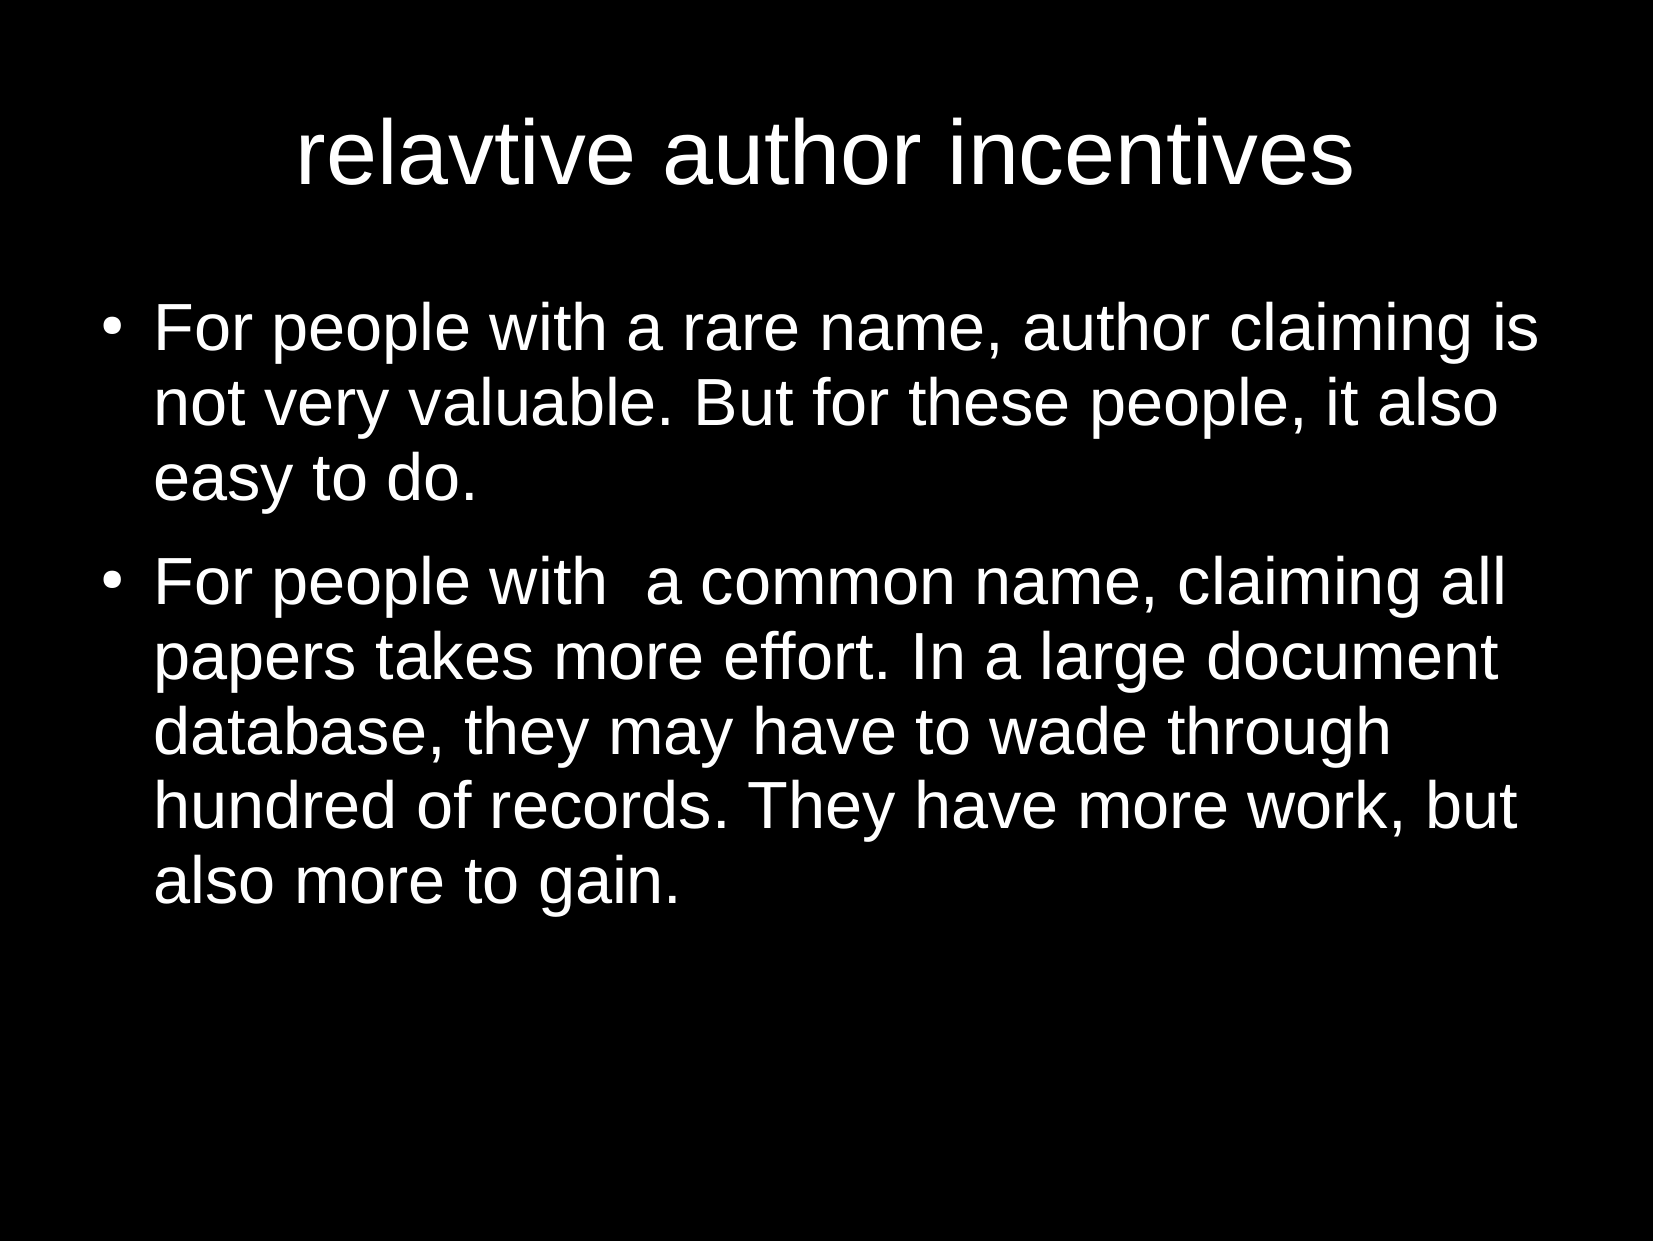

# relavtive author incentives
For people with a rare name, author claiming is not very valuable. But for these people, it also easy to do.
For people with a common name, claiming all papers takes more effort. In a large document database, they may have to wade through hundred of records. They have more work, but also more to gain.